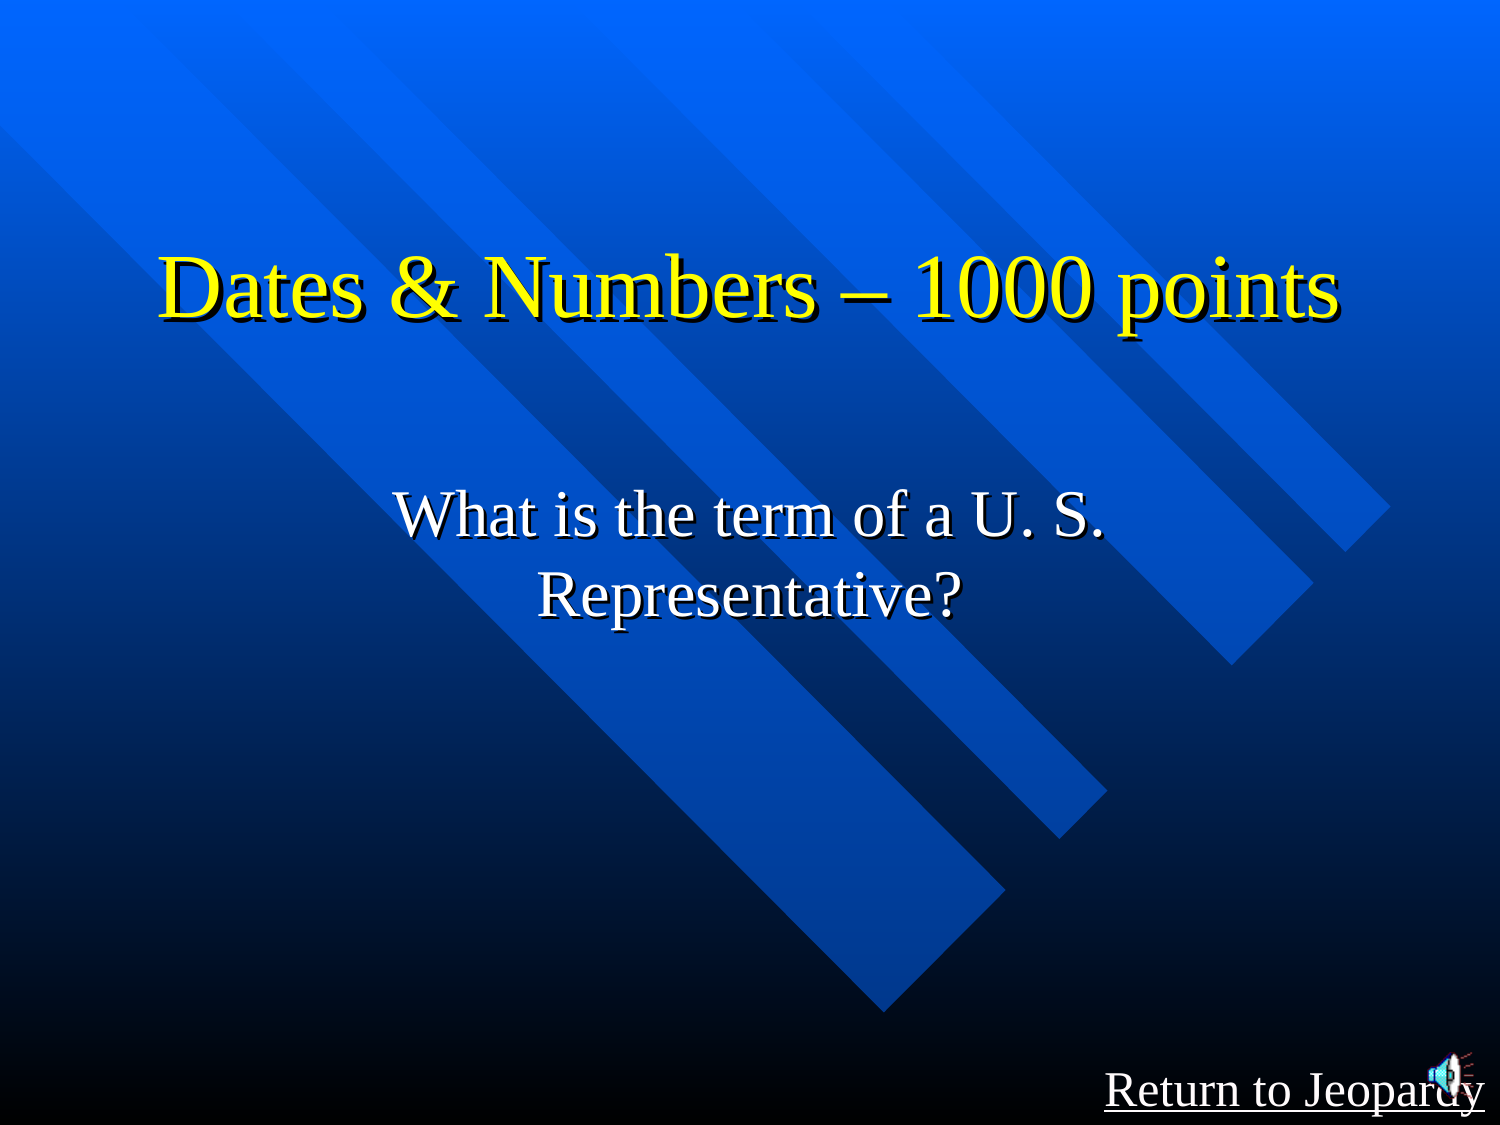

# Dates & Numbers – 1000 points
What is the term of a U. S. Representative?
Return to Jeopardy